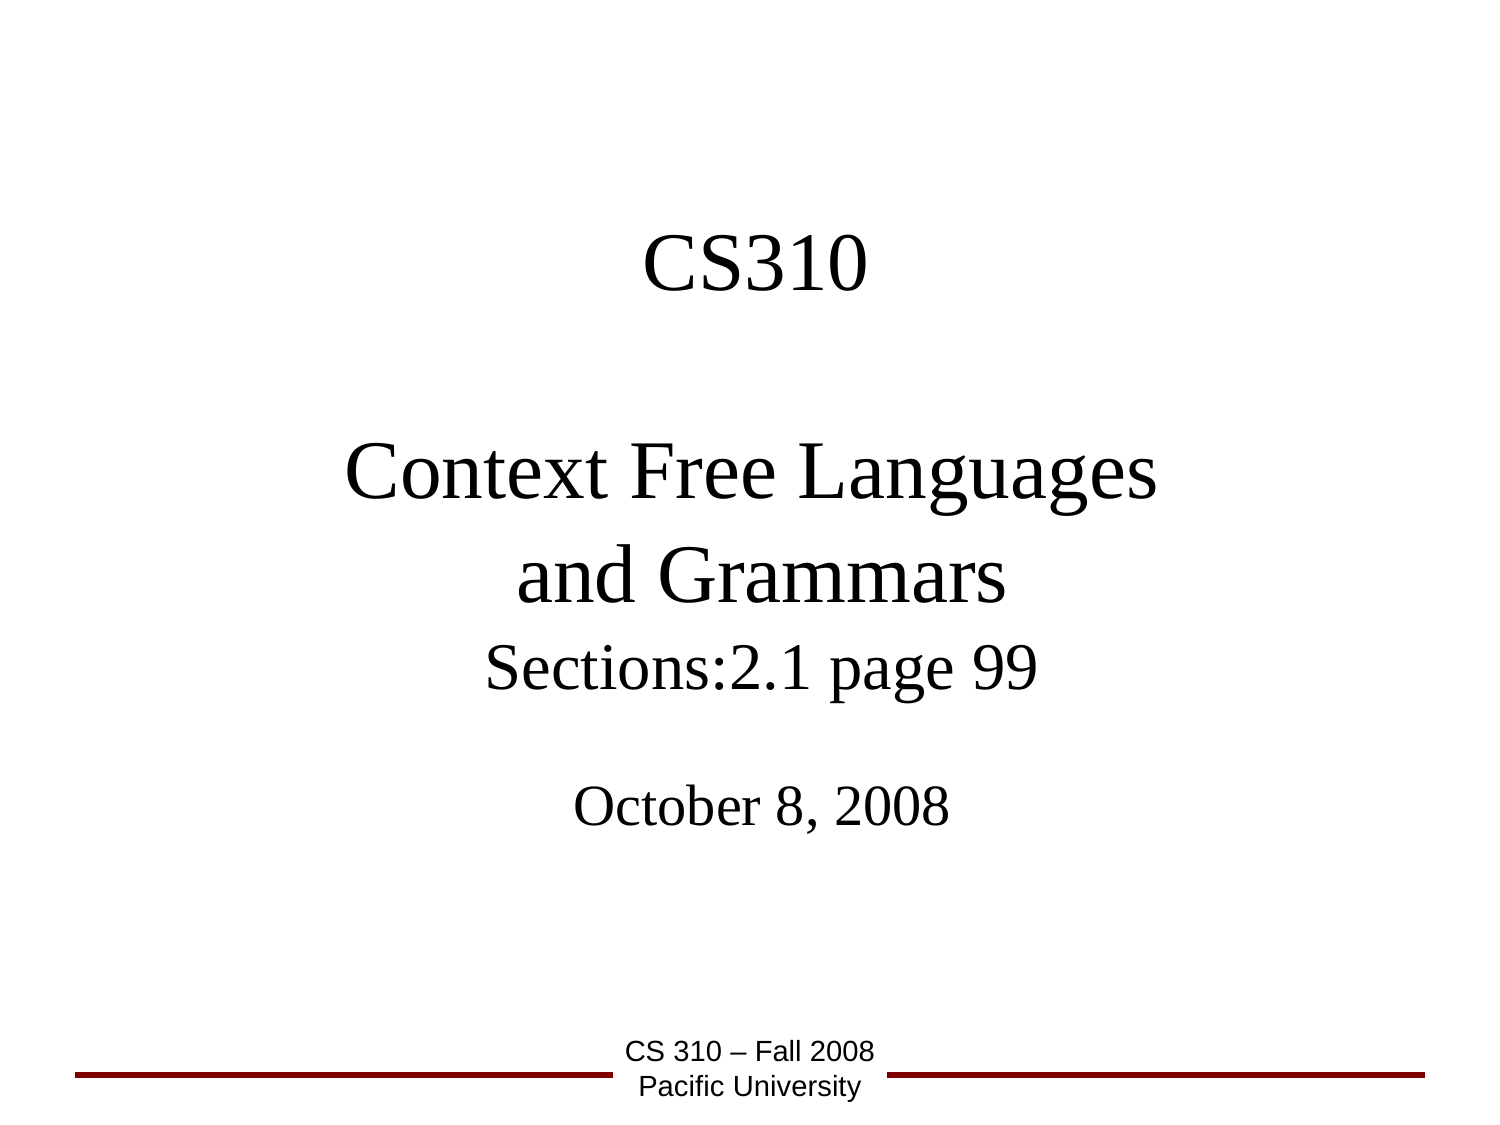

# CS310
Context Free Languages
and Grammars
Sections:2.1 page 99
October 8, 2008